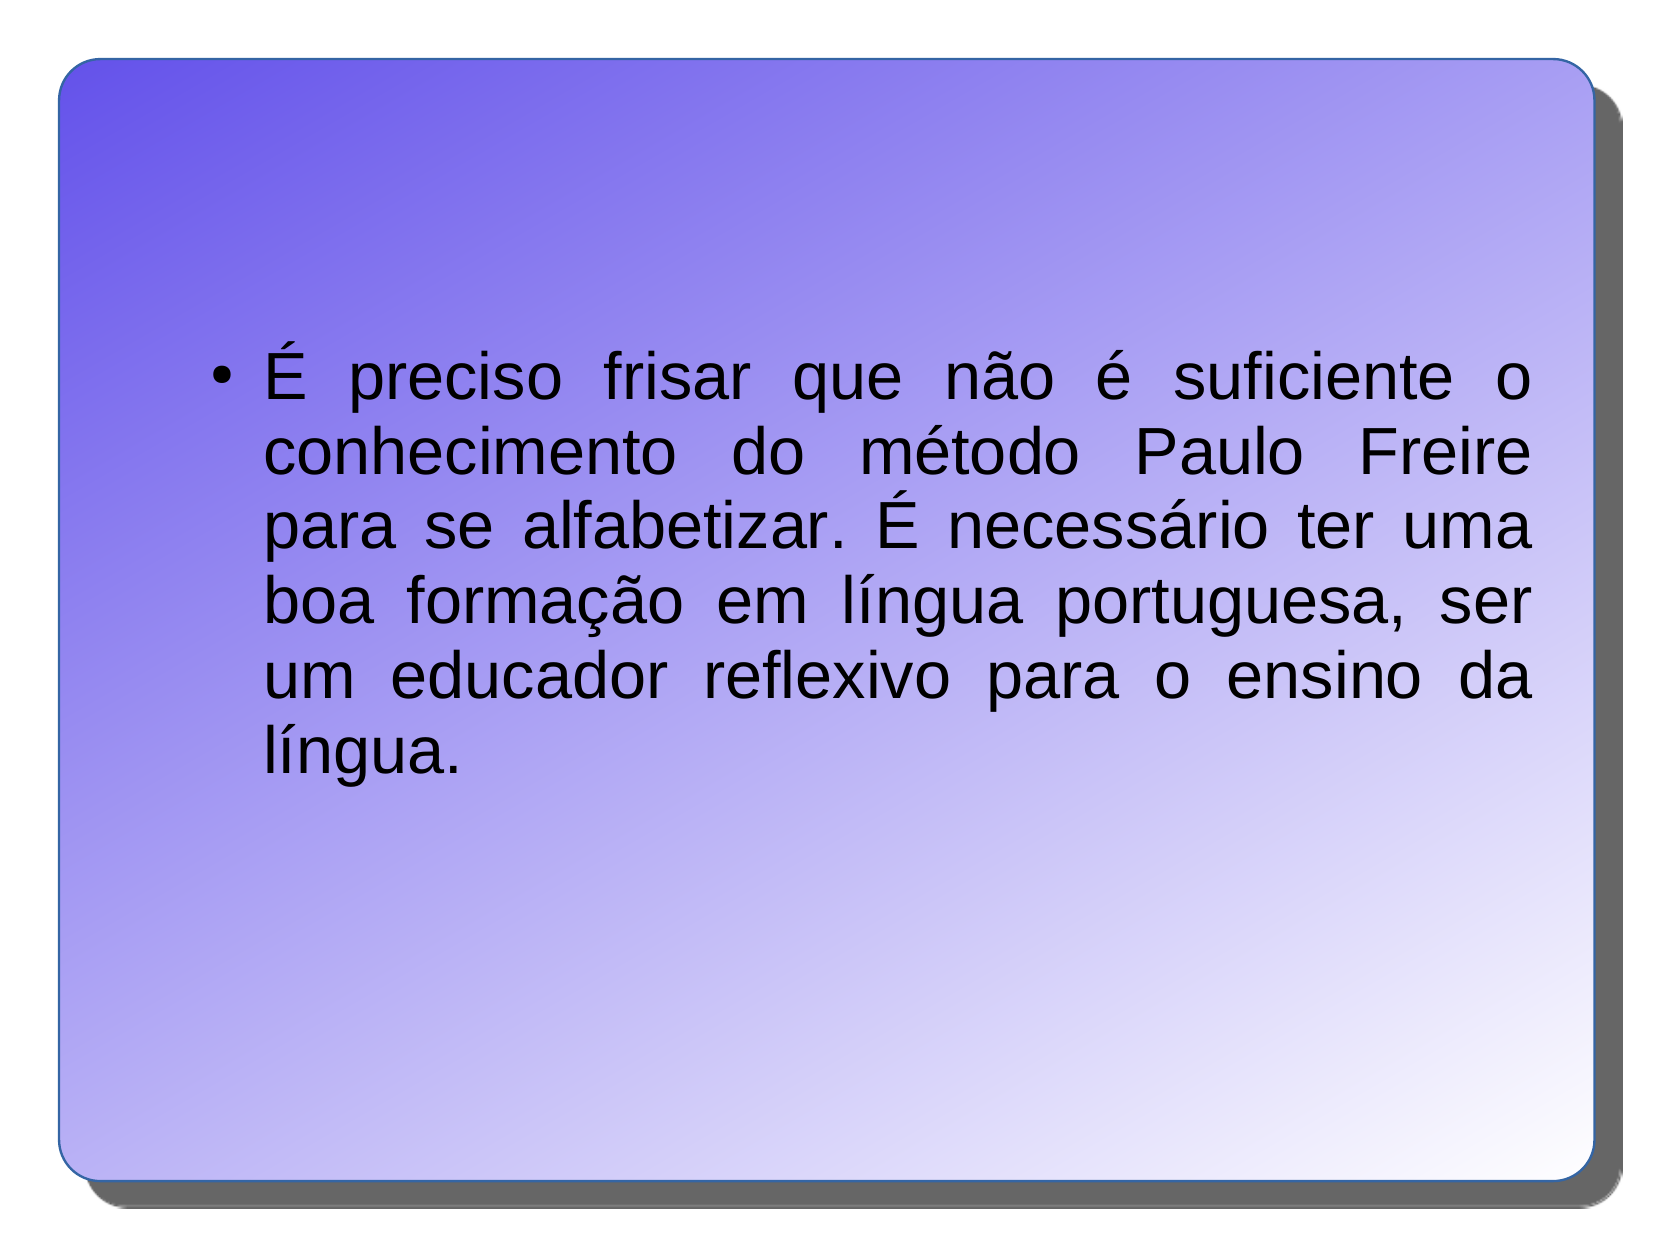

#
É preciso frisar que não é suficiente o conhecimento do método Paulo Freire para se alfabetizar. É necessário ter uma boa formação em língua portuguesa, ser um educador reflexivo para o ensino da língua.